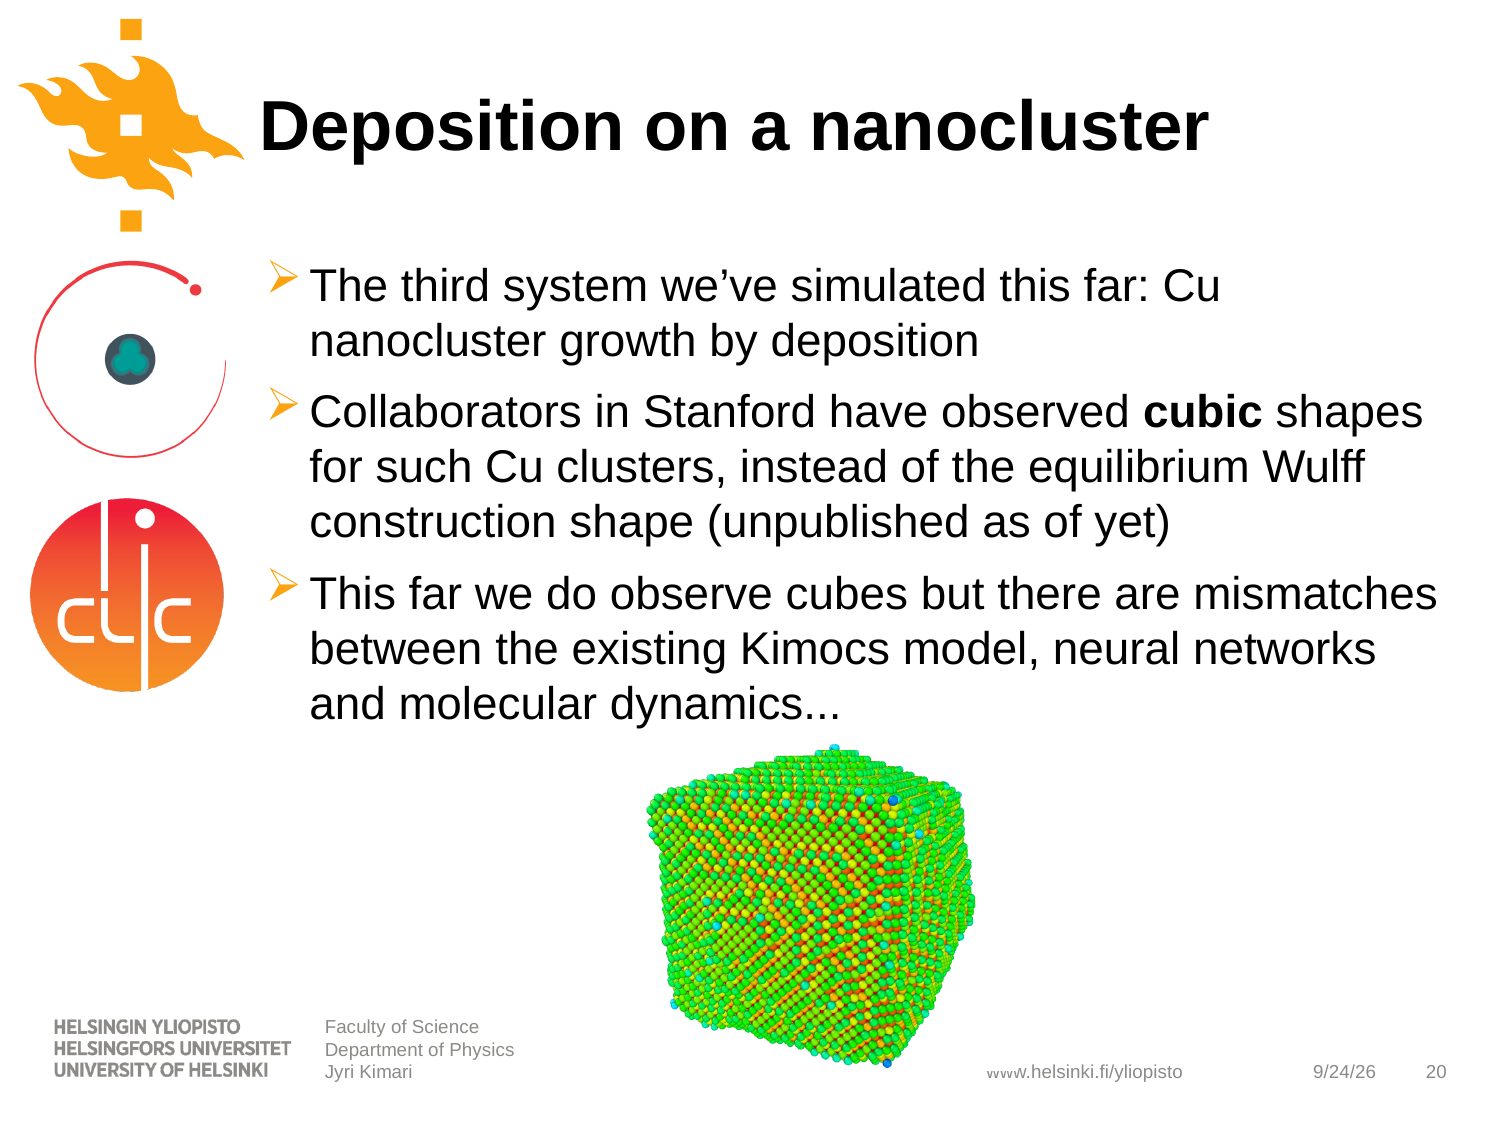

# Deposition on a nanocluster
The third system we’ve simulated this far: Cu nanocluster growth by deposition
Collaborators in Stanford have observed cubic shapes for such Cu clusters, instead of the equilibrium Wulff construction shape (unpublished as of yet)
This far we do observe cubes but there are mismatches between the existing Kimocs model, neural networks and molecular dynamics...
Faculty of Science
Department of Physics
Jyri Kimari